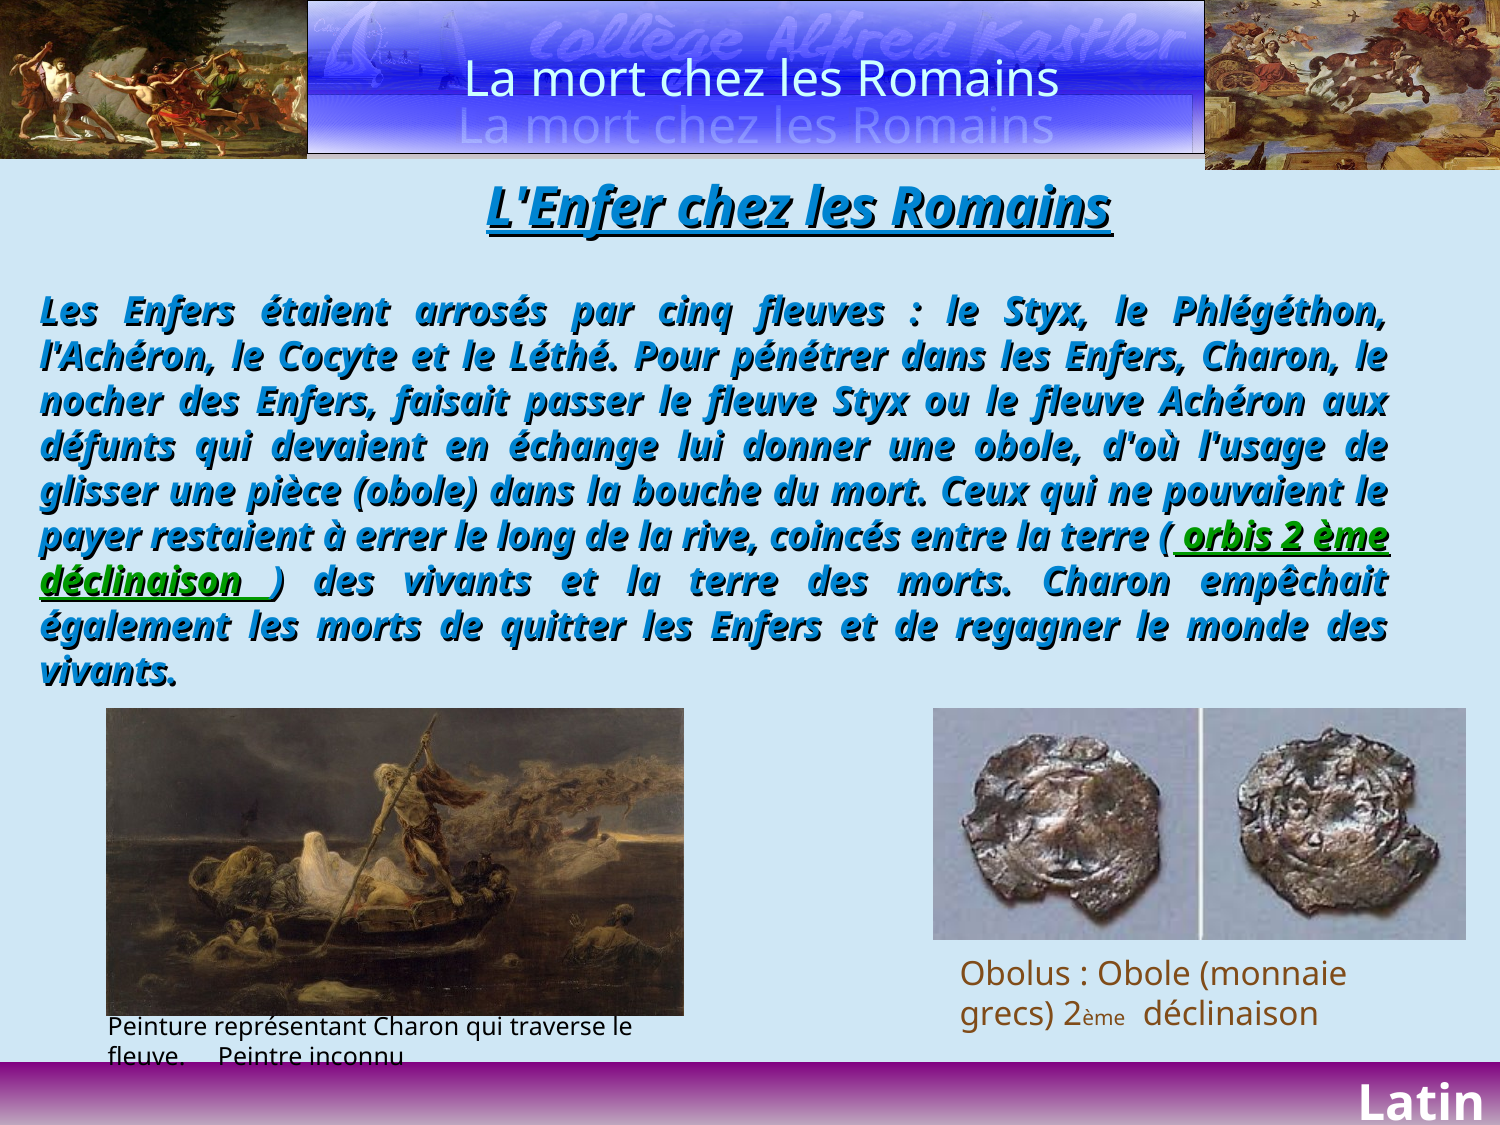

La mort chez les Romains
La mort chez les Romains
 La mort chez les Romains
L'Enfer chez les Romains
Les Enfers étaient arrosés par cinq fleuves : le Styx, le Phlégéthon, l'Achéron, le Cocyte et le Léthé. Pour pénétrer dans les Enfers, Charon, le nocher des Enfers, faisait passer le fleuve Styx ou le fleuve Achéron aux défunts qui devaient en échange lui donner une obole, d'où l'usage de glisser une pièce (obole) dans la bouche du mort. Ceux qui ne pouvaient le payer restaient à errer le long de la rive, coincés entre la terre ( orbis 2 ème déclinaison ) des vivants et la terre des morts. Charon empêchait également les morts de quitter les Enfers et de regagner le monde des vivants.
Obolus : Obole (monnaie grecs) 2ème déclinaison
Peinture représentant Charon qui traverse le fleuve. Peintre inconnu